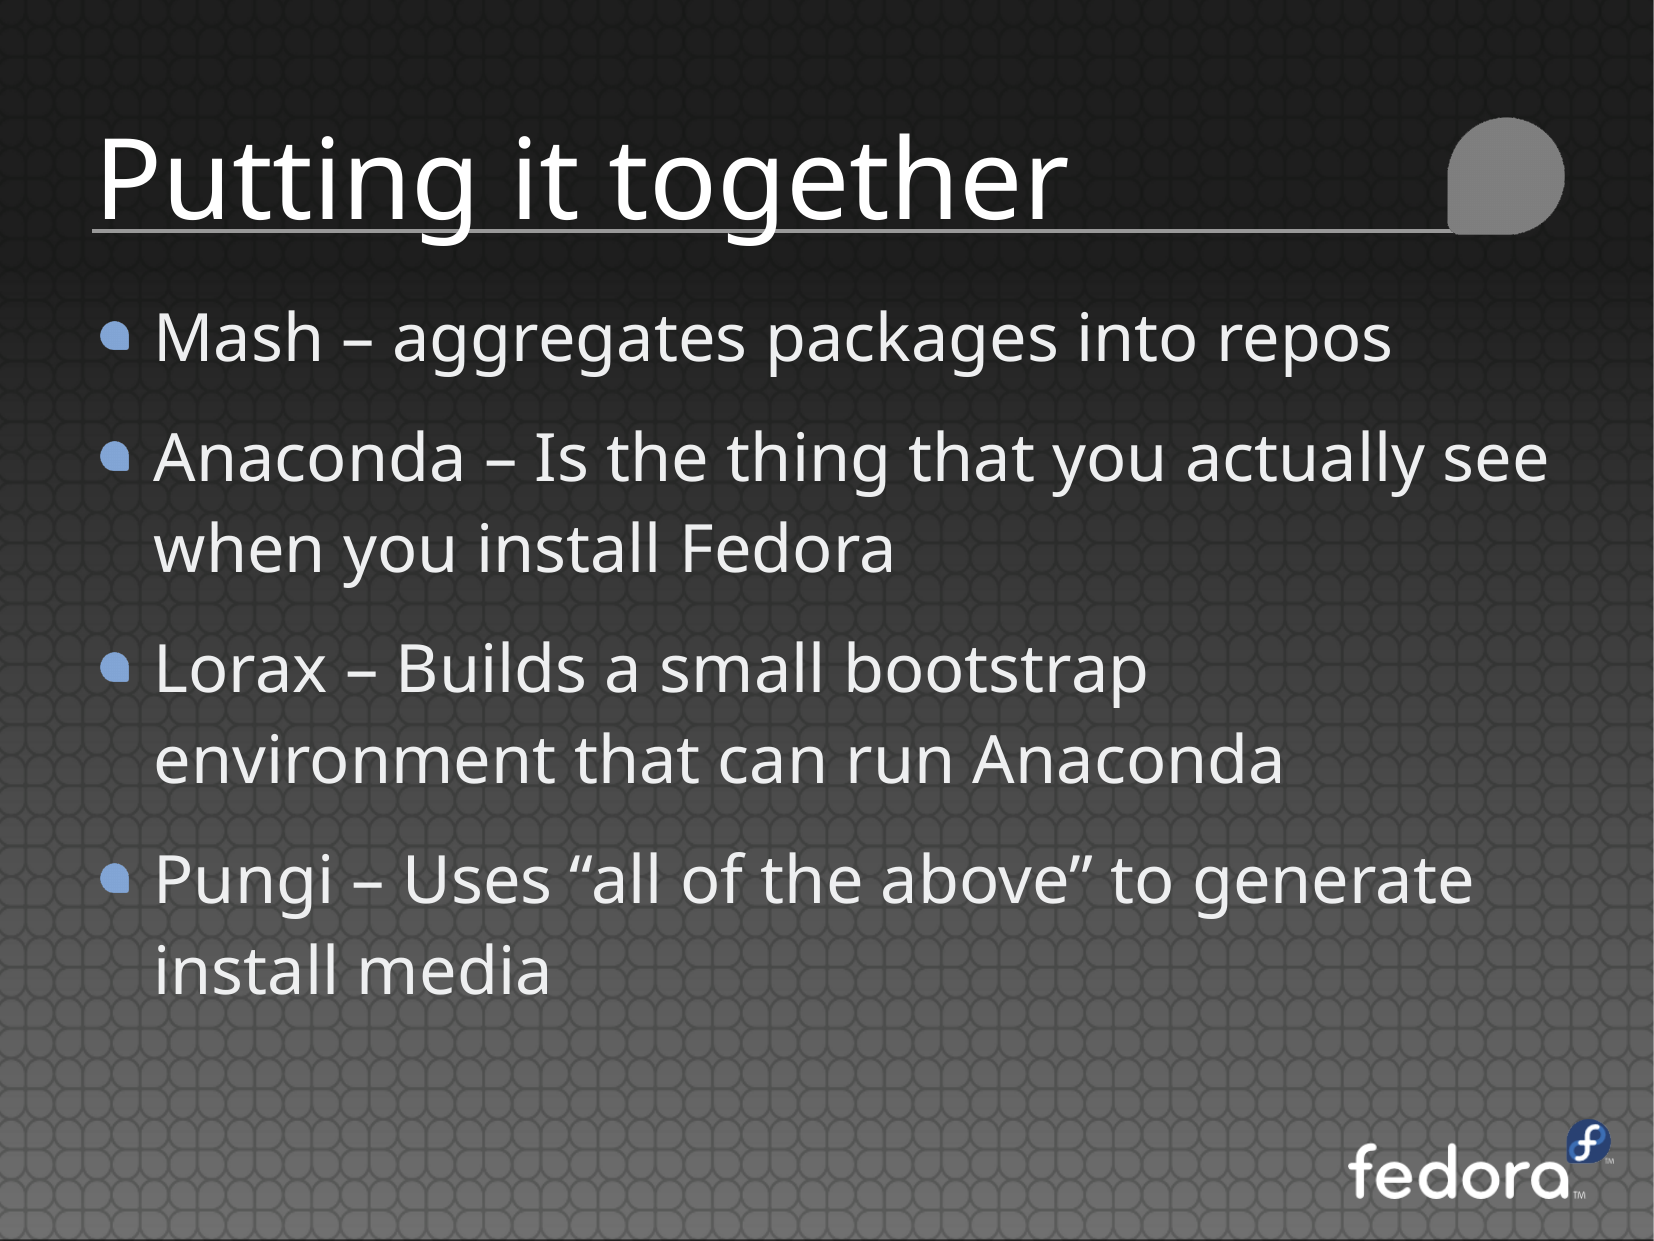

Putting it together
# Mash – aggregates packages into repos
Anaconda – Is the thing that you actually see when you install Fedora
Lorax – Builds a small bootstrap environment that can run Anaconda
Pungi – Uses “all of the above” to generate install media